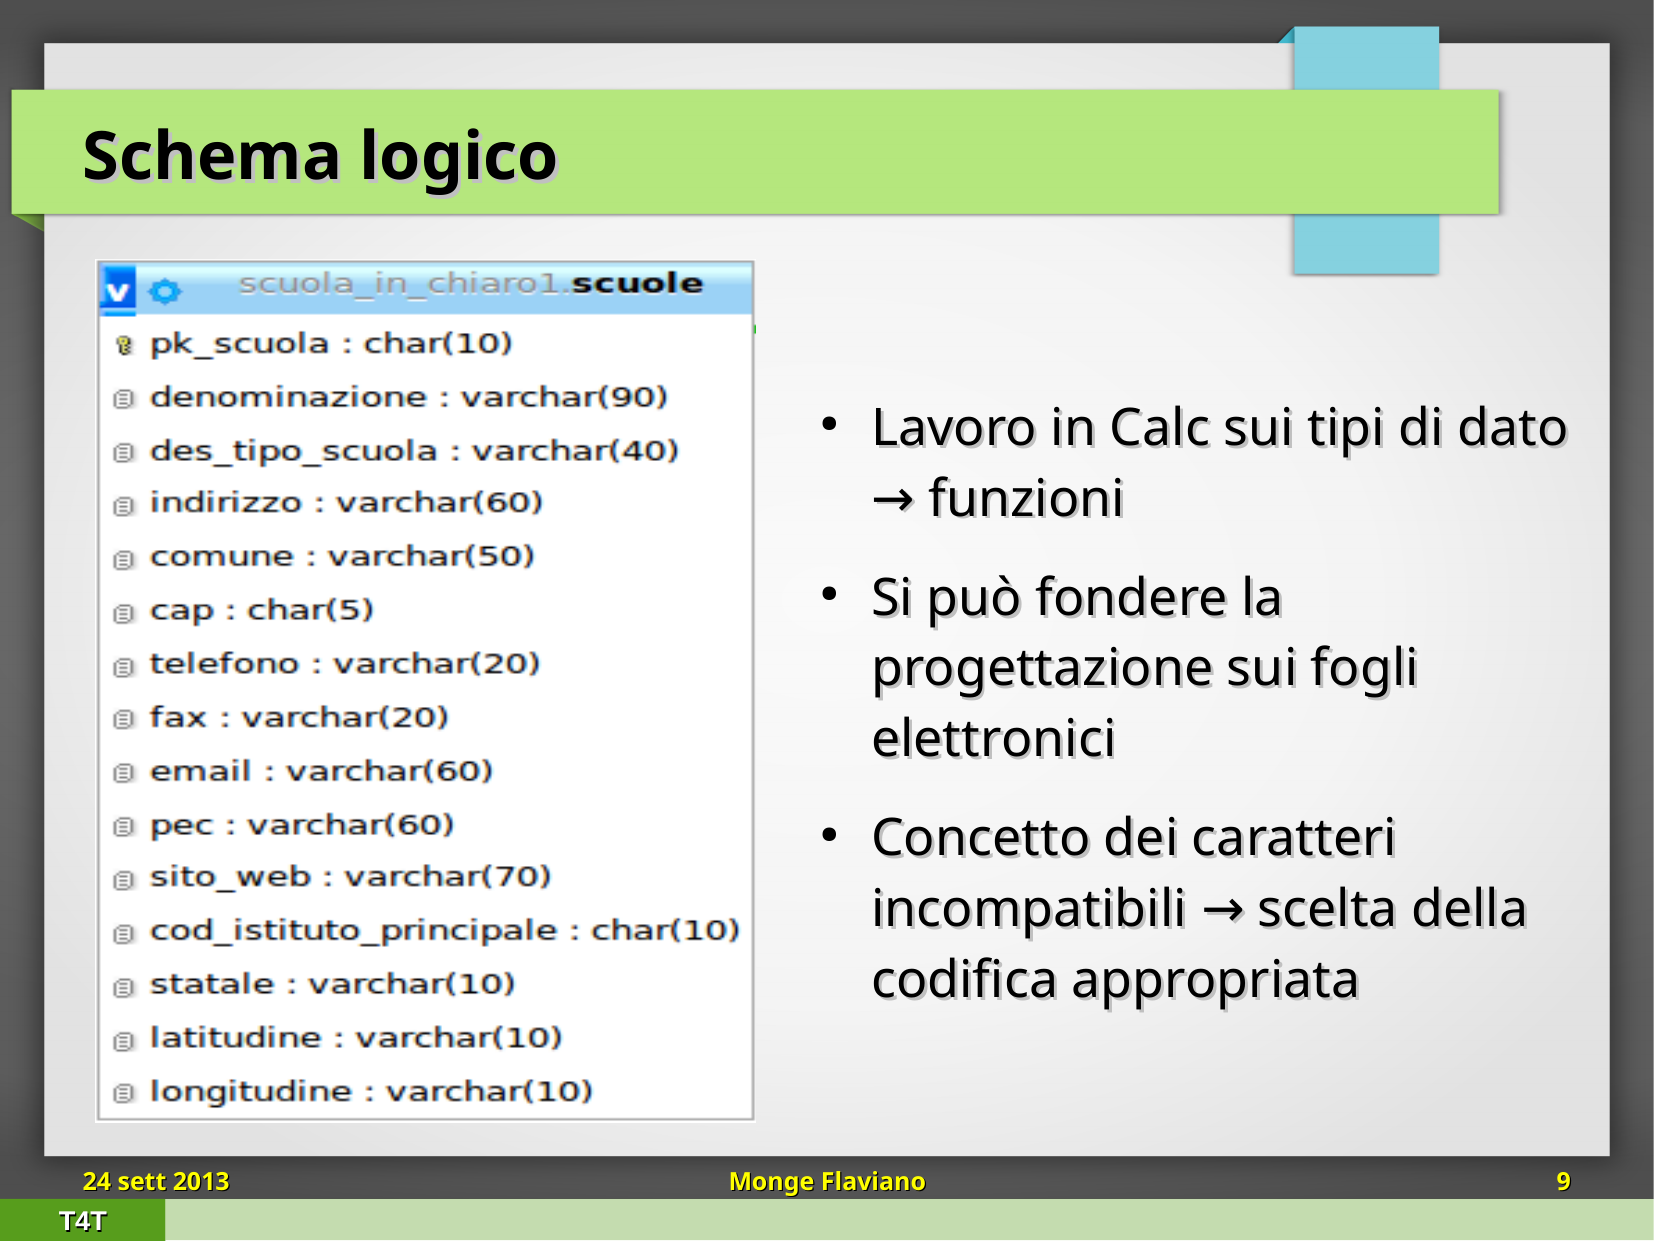

# Schema logico
Lavoro in Calc sui tipi di dato → funzioni
Si può fondere la progettazione sui fogli elettronici
Concetto dei caratteri incompatibili → scelta della codifica appropriata
24 sett 2013
Monge Flaviano
9